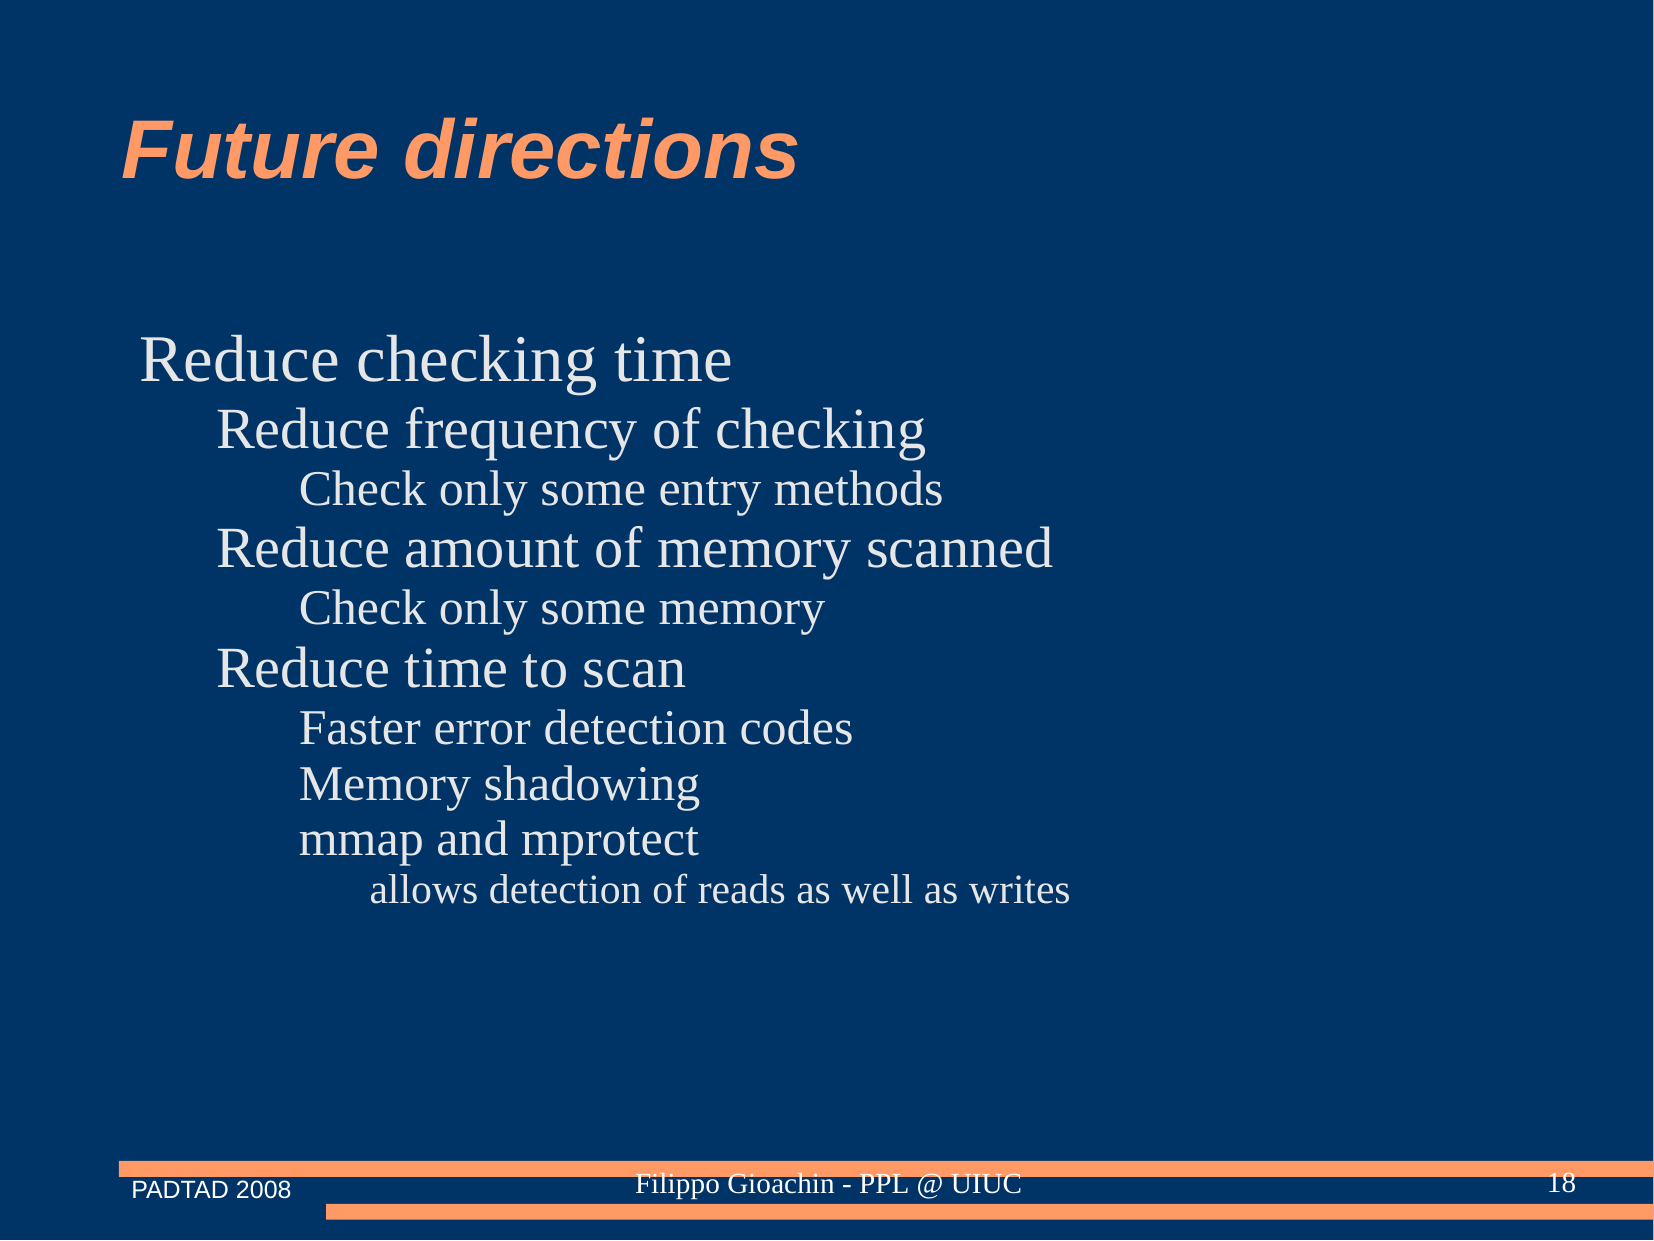

# Future directions
Reduce checking time
Reduce frequency of checking
Check only some entry methods
Reduce amount of memory scanned
Check only some memory
Reduce time to scan
Faster error detection codes
Memory shadowing
mmap and mprotect
allows detection of reads as well as writes
18
Filippo Gioachin - PPL @ UIUC